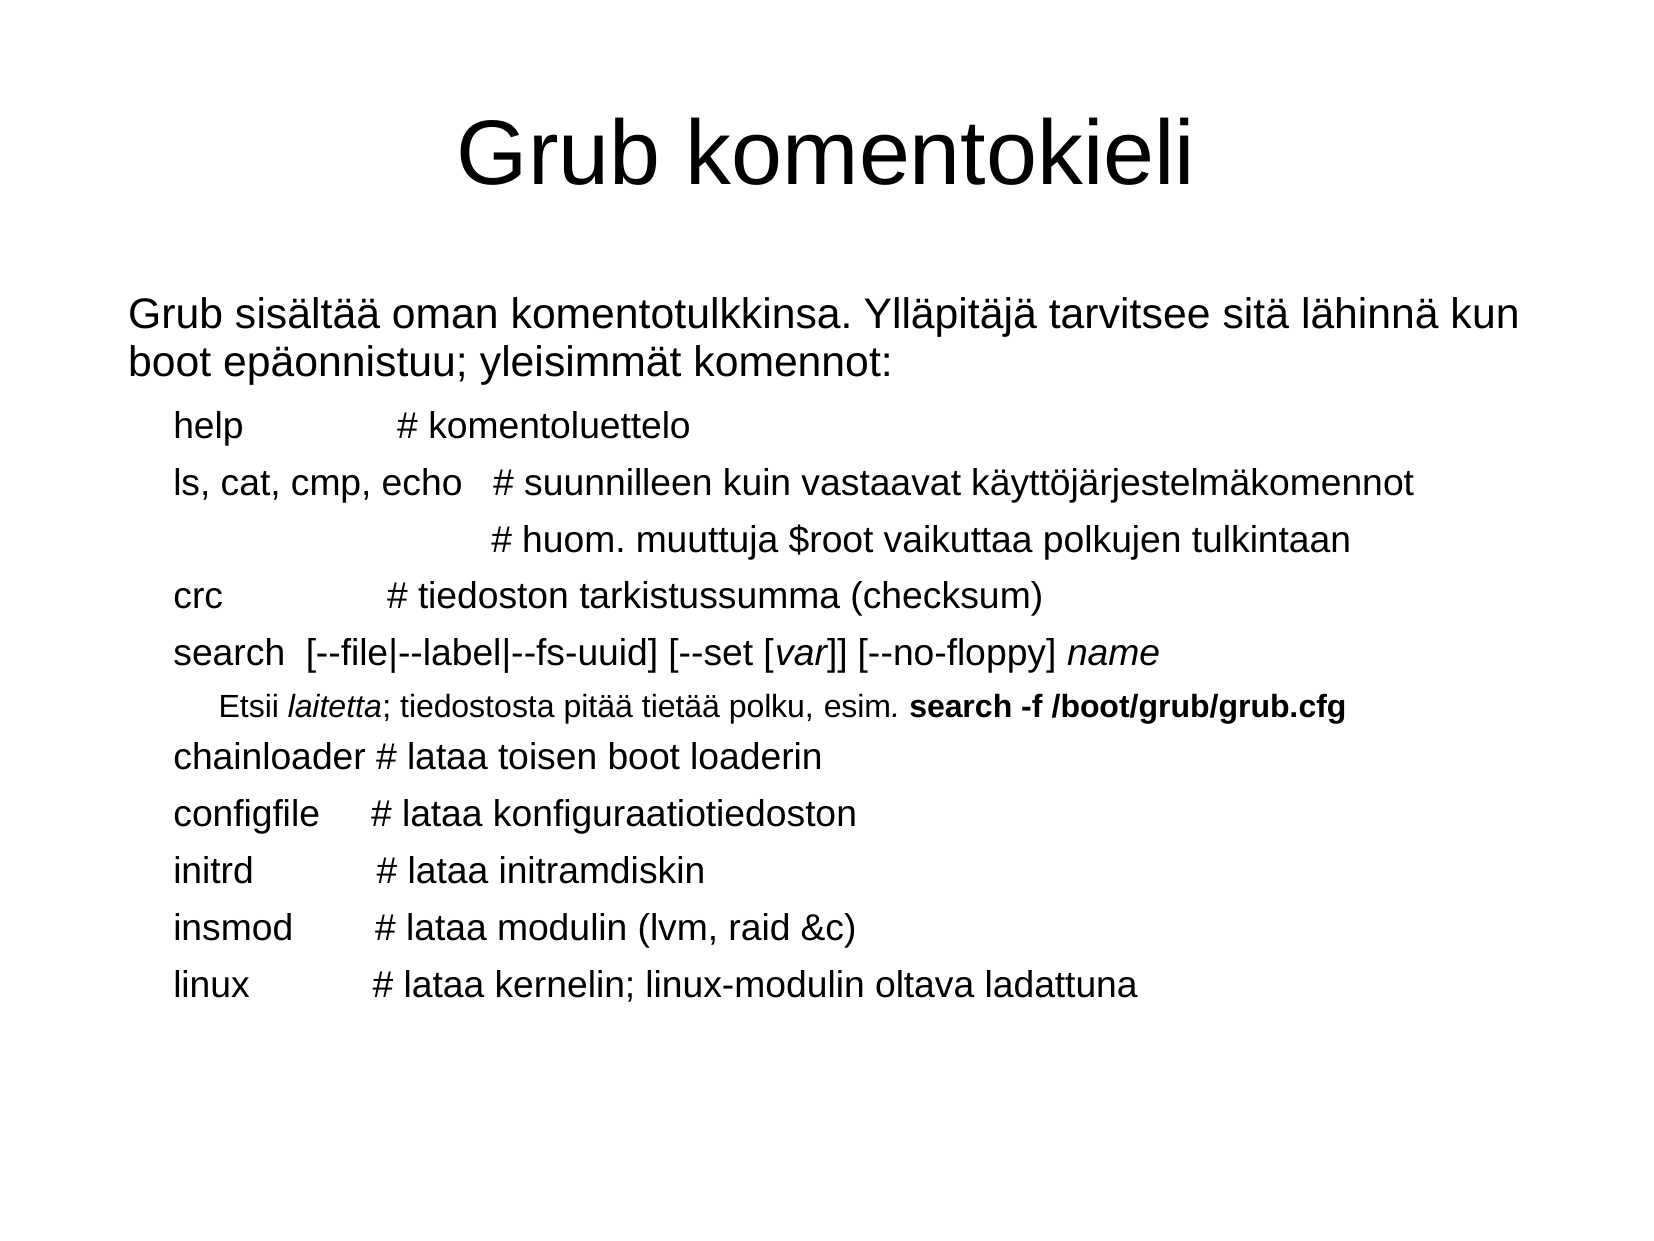

# Grub komentokieli
Grub sisältää oman komentotulkkinsa. Ylläpitäjä tarvitsee sitä lähinnä kun boot epäonnistuu; yleisimmät komennot:
help # komentoluettelo
ls, cat, cmp, echo # suunnilleen kuin vastaavat käyttöjärjestelmäkomennot
 # huom. muuttuja $root vaikuttaa polkujen tulkintaan
crc # tiedoston tarkistussumma (checksum)
search [--file|--label|--fs-uuid] [--set [var]] [--no-floppy] name
Etsii laitetta; tiedostosta pitää tietää polku, esim. search -f /boot/grub/grub.cfg
chainloader # lataa toisen boot loaderin
configfile # lataa konfiguraatiotiedoston
initrd # lataa initramdiskin
insmod # lataa modulin (lvm, raid &c)
linux # lataa kernelin; linux-modulin oltava ladattuna